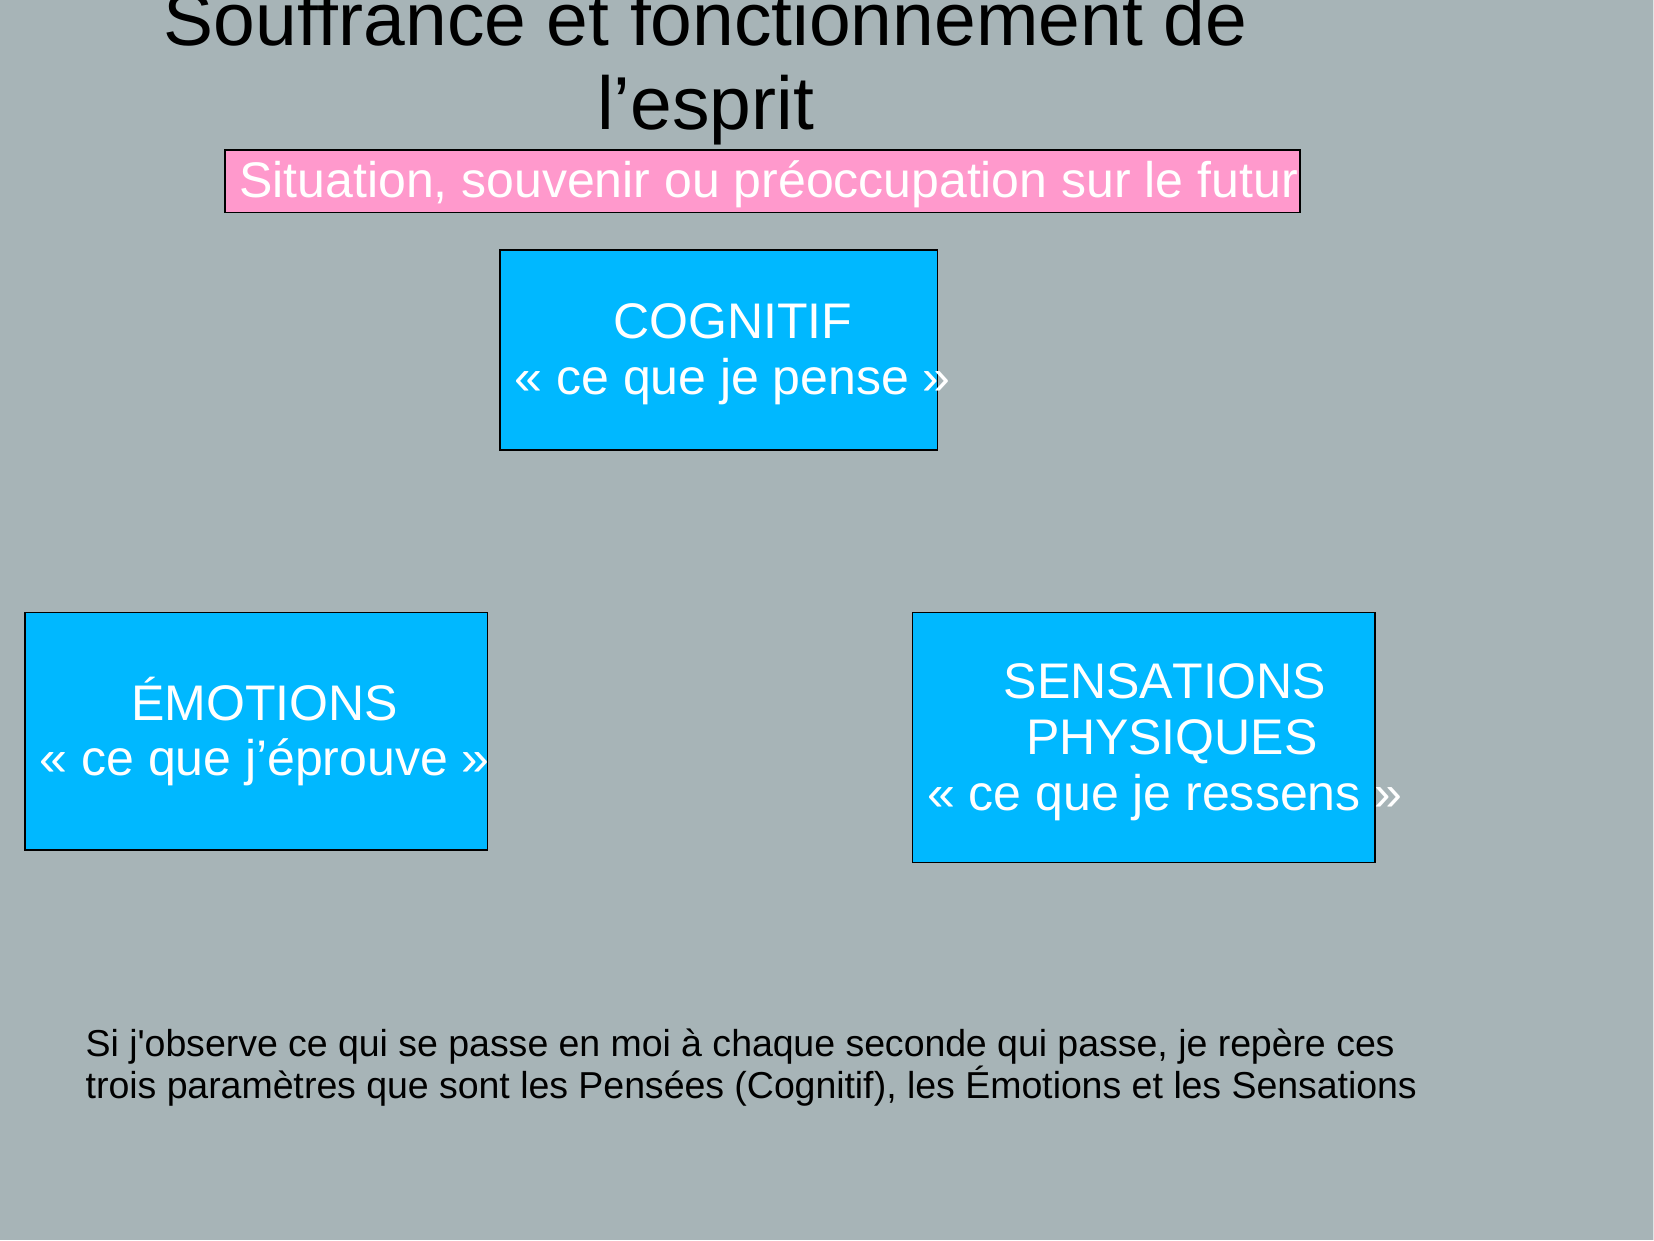

# Souffrance et fonctionnement de l’esprit
Situation, souvenir ou préoccupation sur le futur
COGNITIF
« ce que je pense »
ÉMOTIONS
« ce que j’éprouve »
SENSATIONS
 PHYSIQUES
« ce que je ressens »
Si j'observe ce qui se passe en moi à chaque seconde qui passe, je repère ces trois paramètres que sont les Pensées (Cognitif), les Émotions et les Sensations